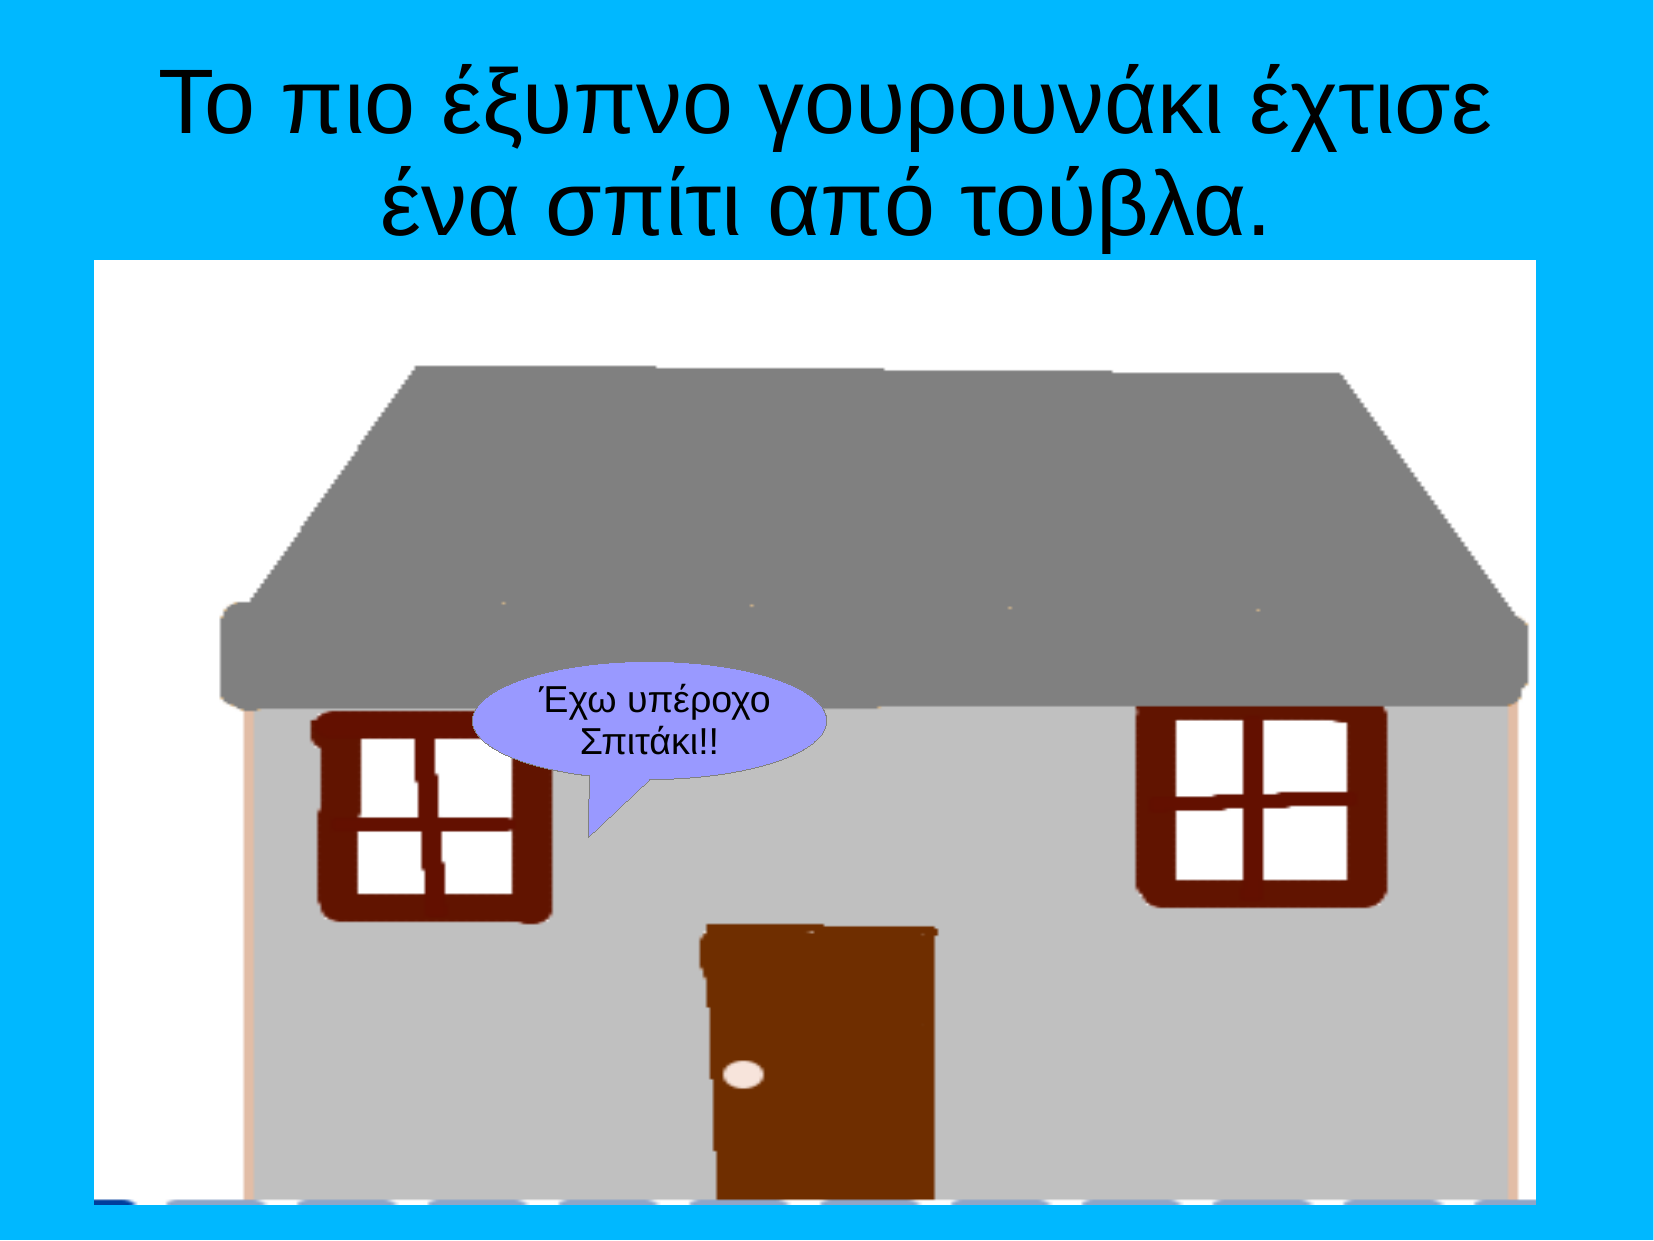

# Το πιο έξυπνο γουρουνάκι έχτισε ένα σπίτι από τούβλα.
 Έχω υπέροχο
Σπιτάκι!!